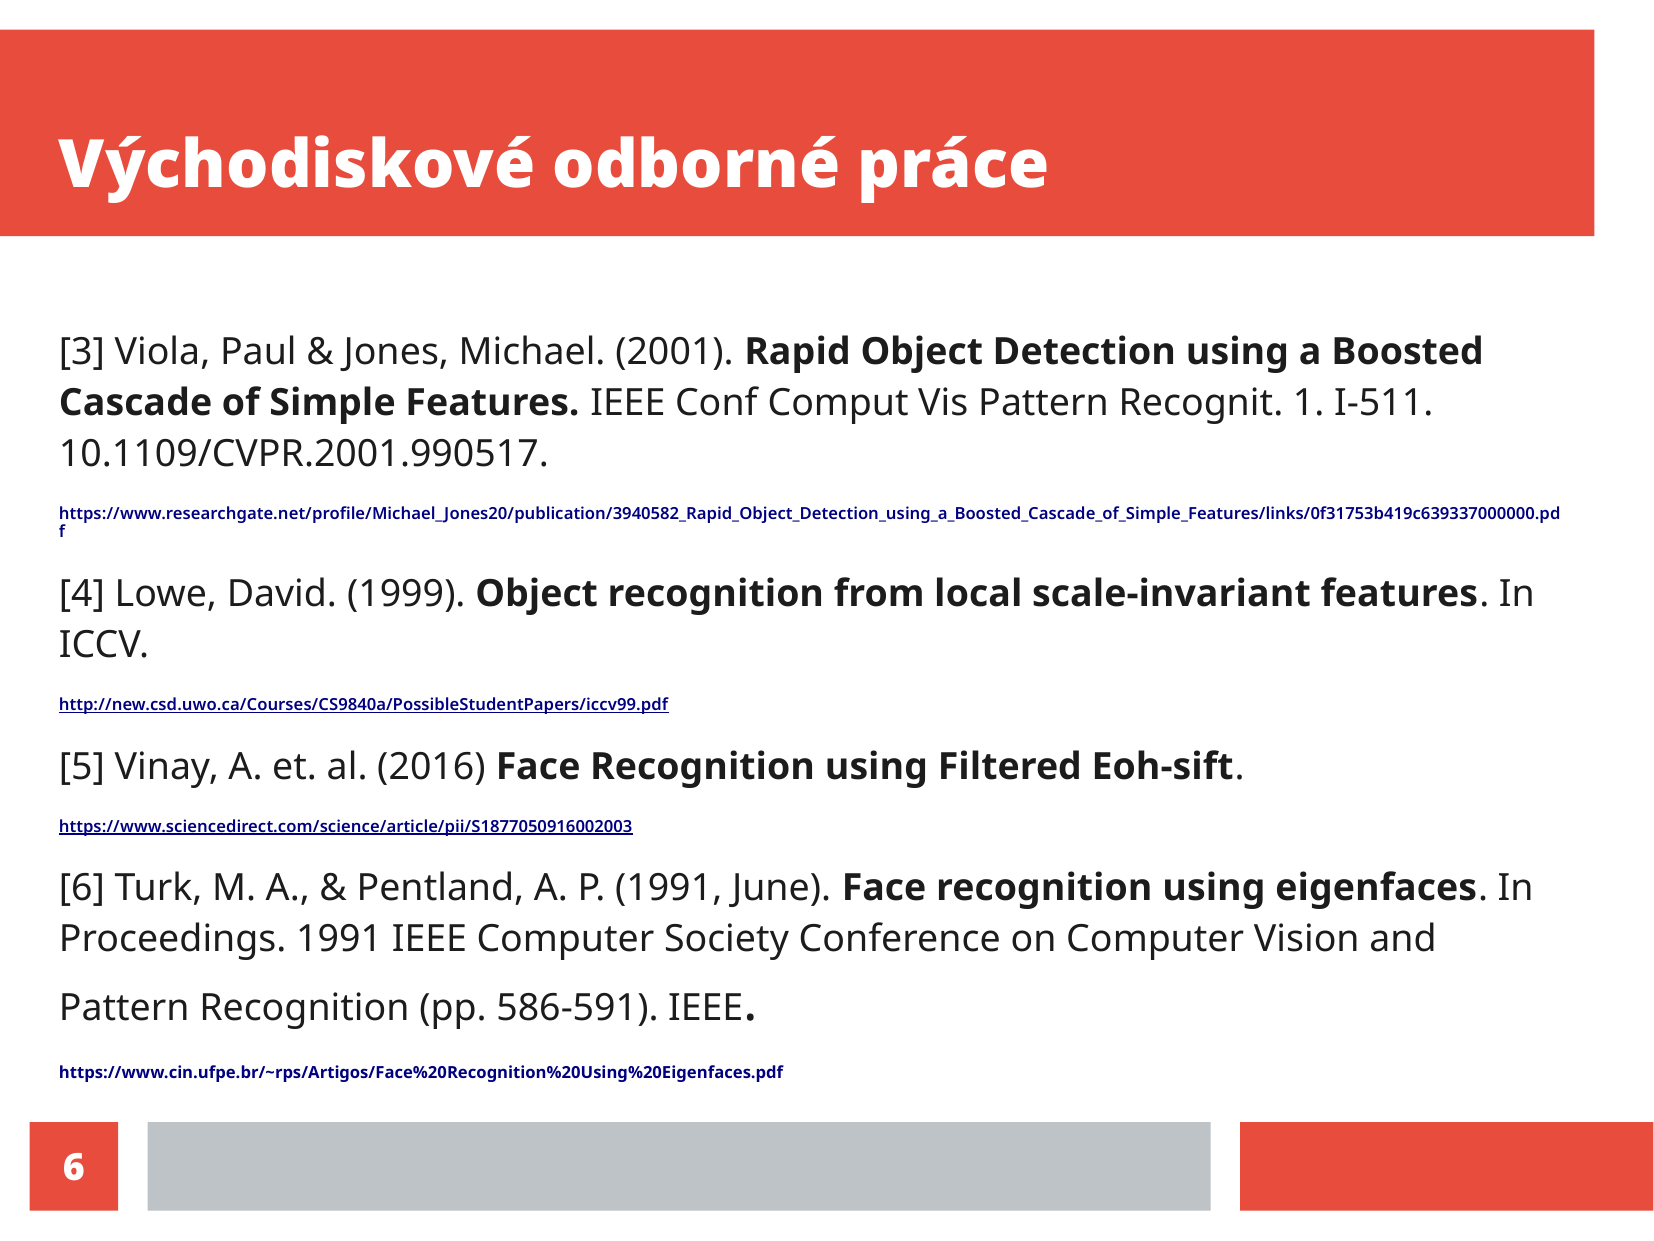

# Východiskové odborné práce
[3] Viola, Paul & Jones, Michael. (2001). Rapid Object Detection using a Boosted Cascade of Simple Features. IEEE Conf Comput Vis Pattern Recognit. 1. I-511. 10.1109/CVPR.2001.990517.
https://www.researchgate.net/profile/Michael_Jones20/publication/3940582_Rapid_Object_Detection_using_a_Boosted_Cascade_of_Simple_Features/links/0f31753b419c639337000000.pdf
[4] Lowe, David. (1999). Object recognition from local scale-invariant features. In ICCV.
http://new.csd.uwo.ca/Courses/CS9840a/PossibleStudentPapers/iccv99.pdf
[5] Vinay, A. et. al. (2016) Face Recognition using Filtered Eoh-sift.
https://www.sciencedirect.com/science/article/pii/S1877050916002003
[6] Turk, M. A., & Pentland, A. P. (1991, June). Face recognition using eigenfaces. In Proceedings. 1991 IEEE Computer Society Conference on Computer Vision and Pattern Recognition (pp. 586-591). IEEE.
https://www.cin.ufpe.br/~rps/Artigos/Face%20Recognition%20Using%20Eigenfaces.pdf
6